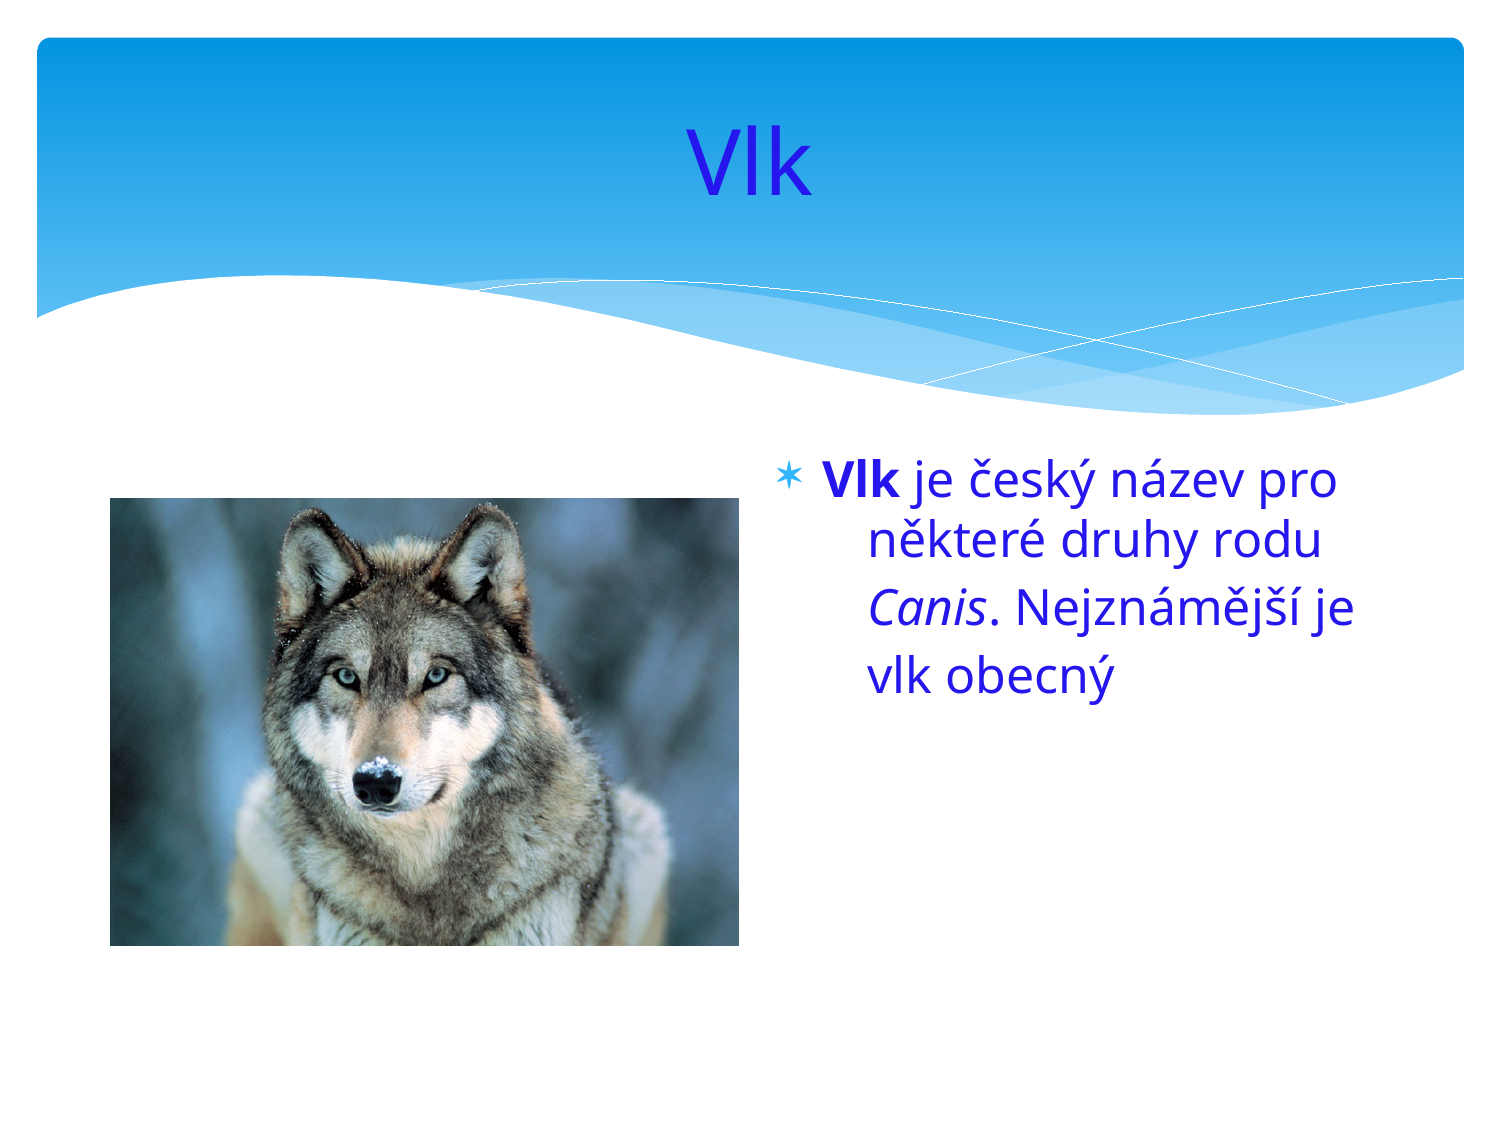

# Vlk
Vlk je český název pro některé druhy rodu Canis. Nejznámější je vlk obecný